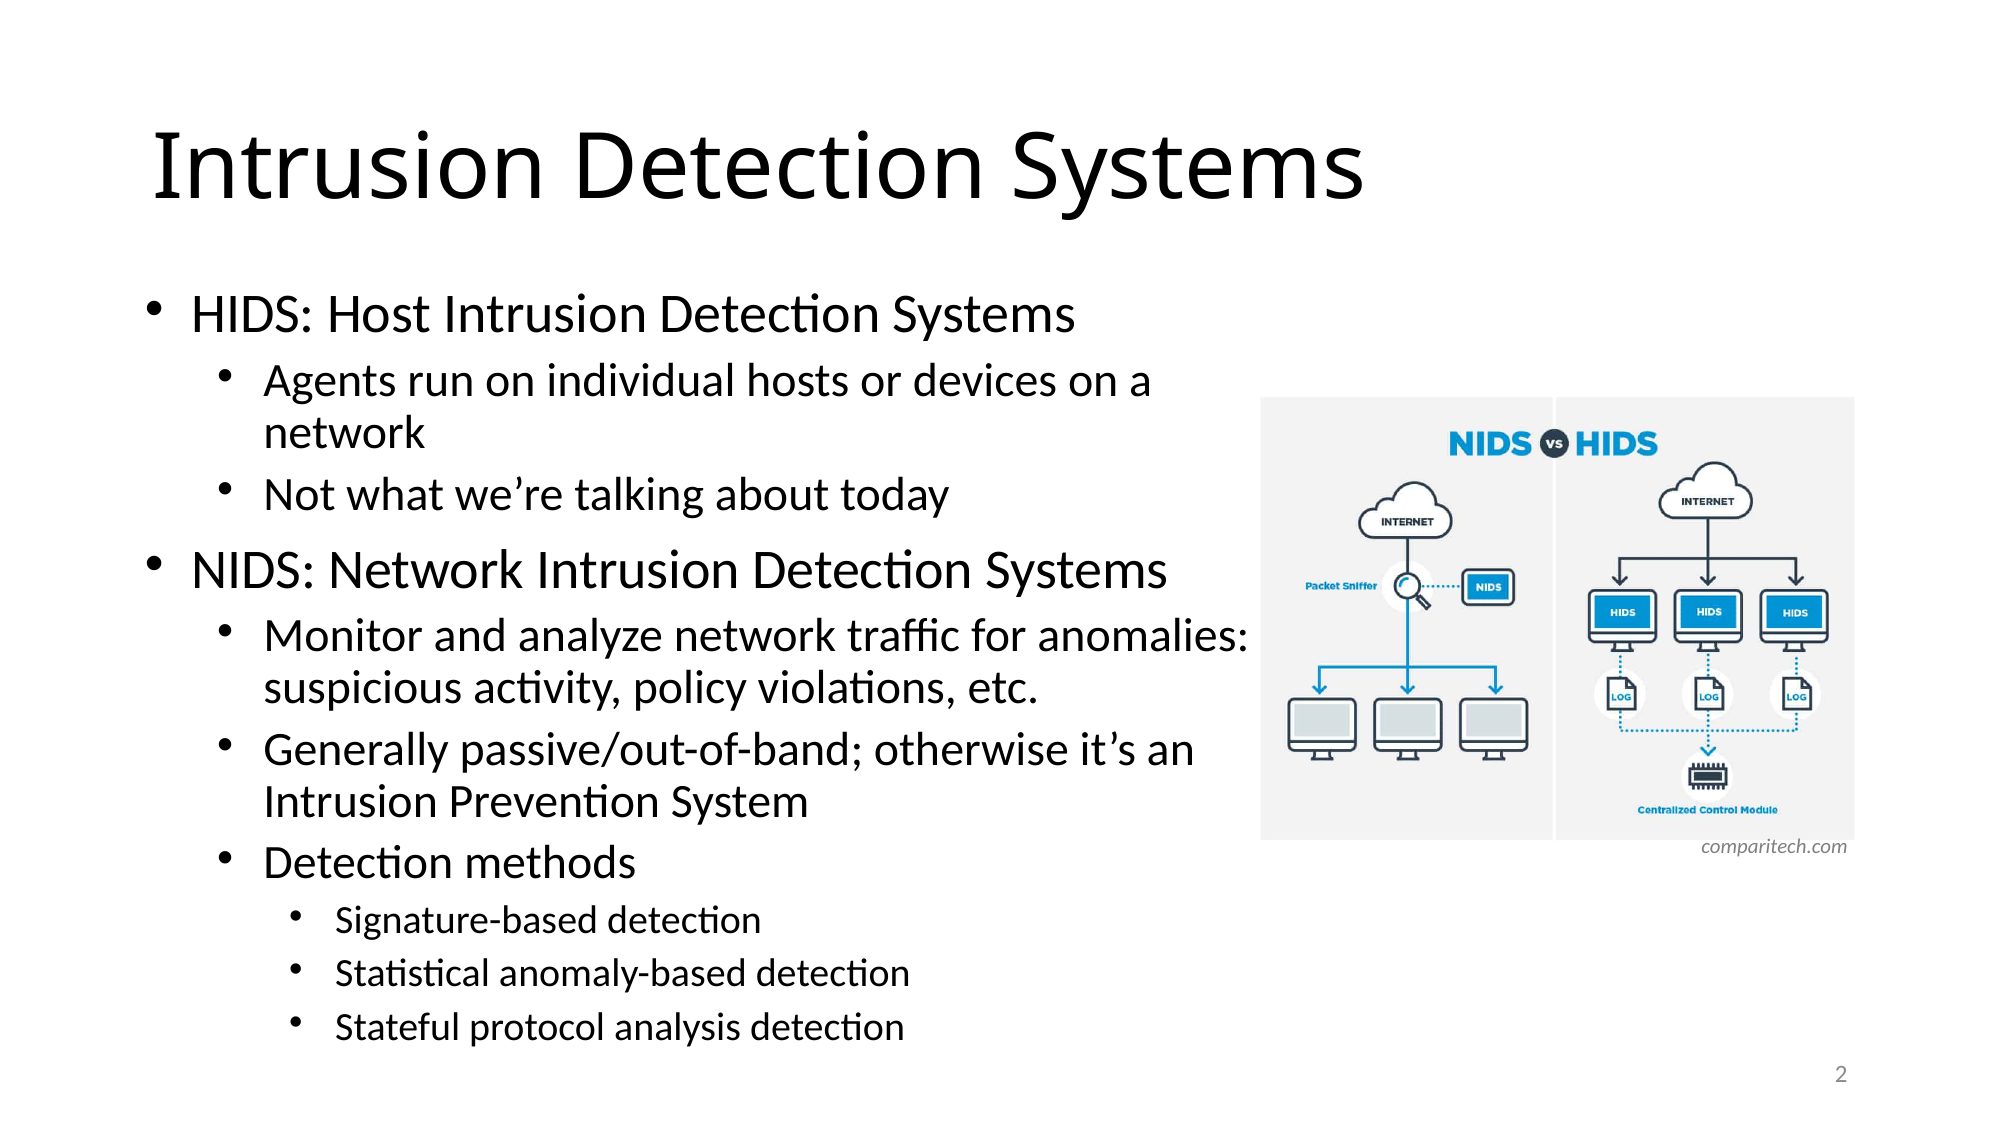

# Intrusion Detection Systems
HIDS: Host Intrusion Detection Systems
Agents run on individual hosts or devices on a network
Not what we’re talking about today
NIDS: Network Intrusion Detection Systems
Monitor and analyze network traffic for anomalies: suspicious activity, policy violations, etc.
Generally passive/out-of-band; otherwise it’s an Intrusion Prevention System
Detection methods
Signature-based detection
Statistical anomaly-based detection
Stateful protocol analysis detection
comparitech.com